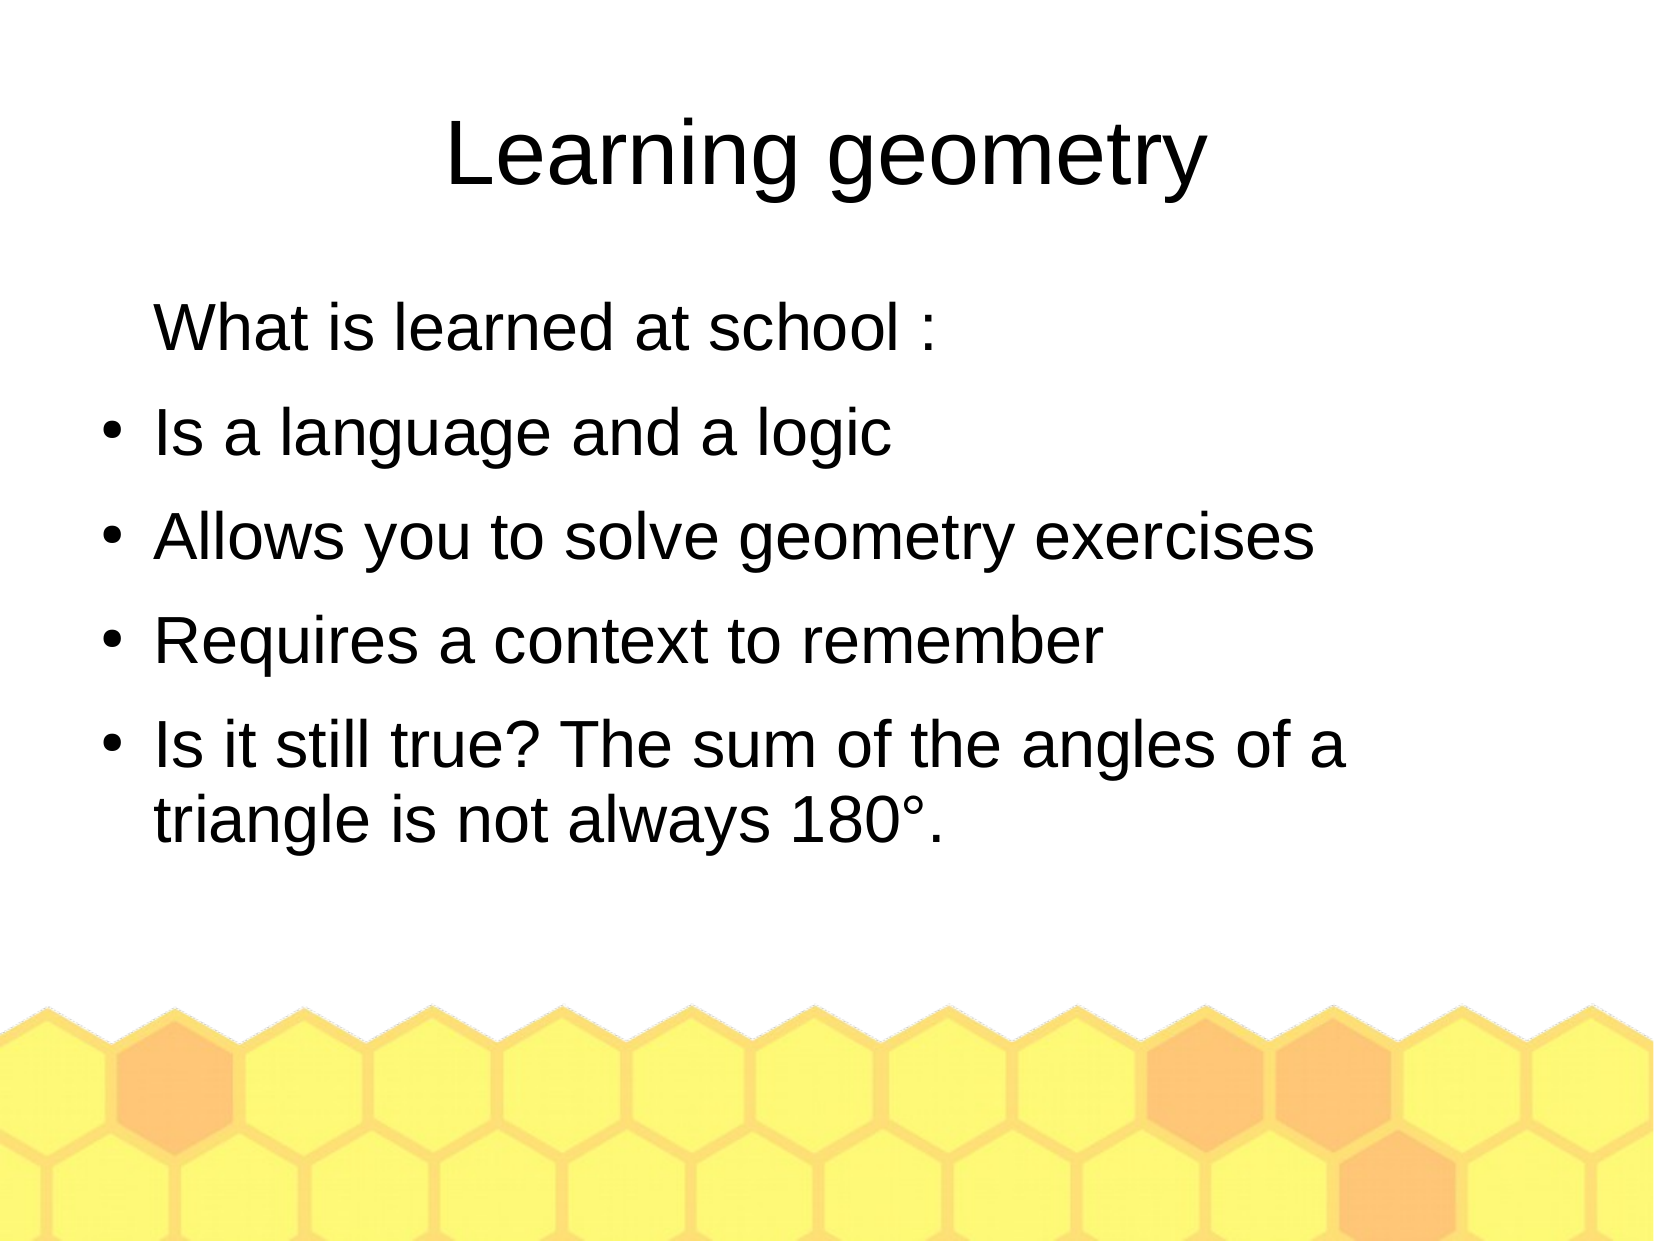

# Learning geometry
What is learned at school :
Is a language and a logic
Allows you to solve geometry exercises
Requires a context to remember
Is it still true? The sum of the angles of a triangle is not always 180°.